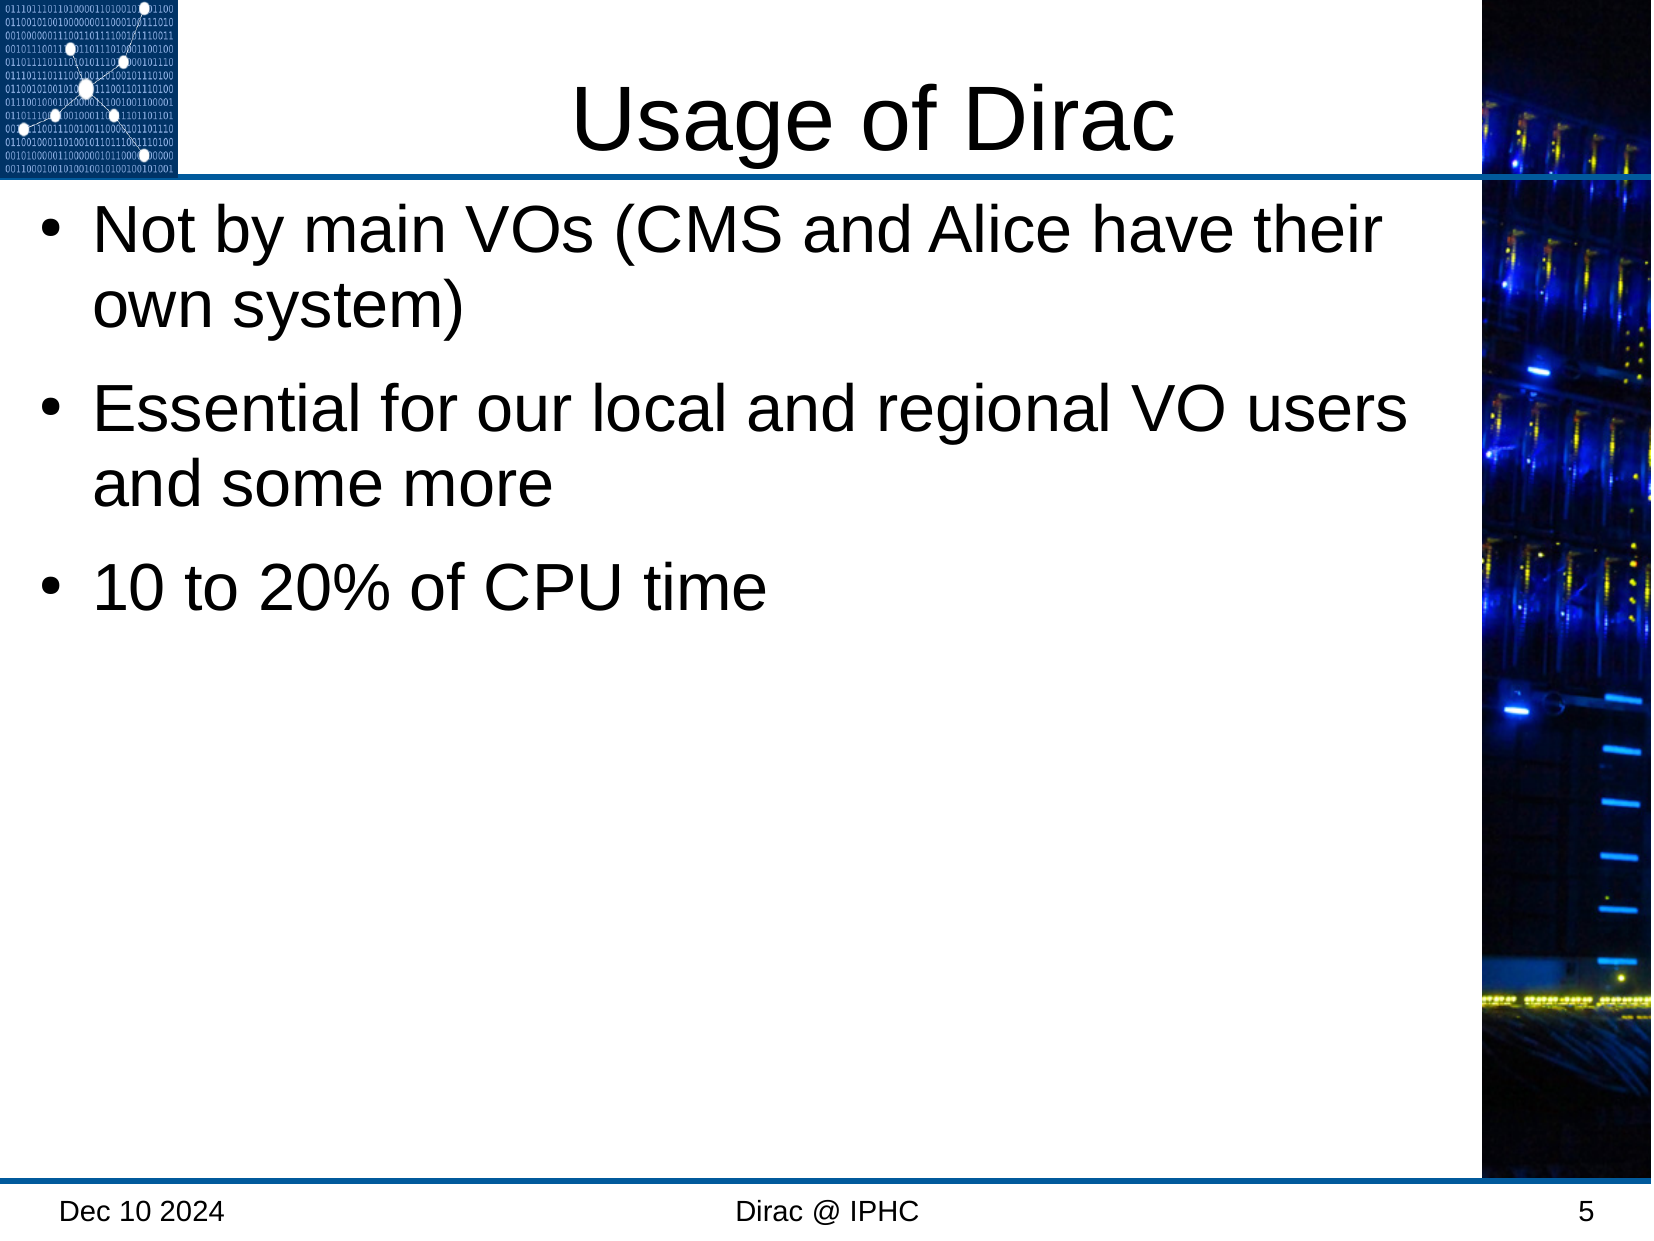

# Usage of Dirac
Not by main VOs (CMS and Alice have their own system)
Essential for our local and regional VO users and some more
10 to 20% of CPU time
10 décembre 2024
Dirac @ IPHC
5